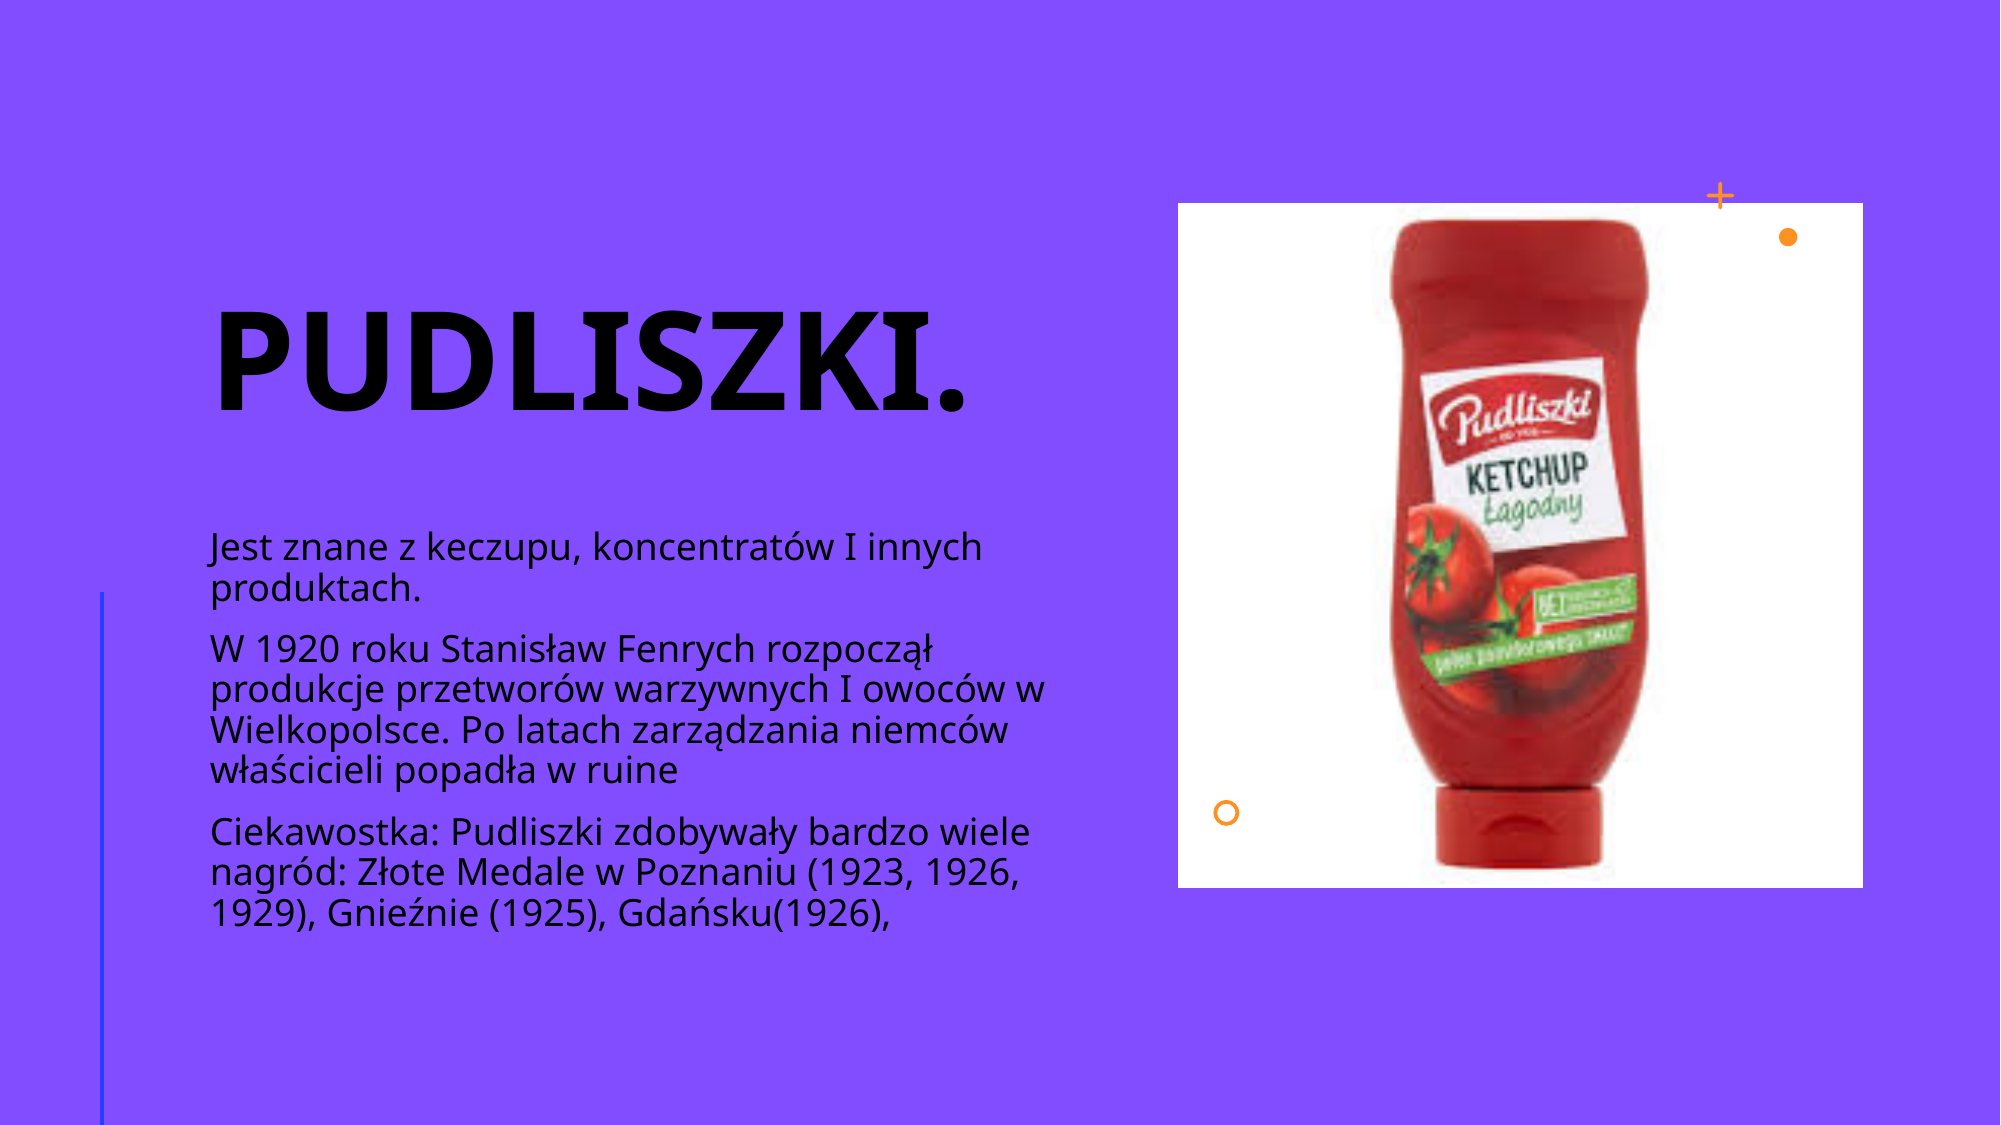

# Pudliszki.
Jest znane z keczupu, koncentratów I innych produktach.
W 1920 roku Stanisław Fenrych rozpoczął produkcje przetworów warzywnych I owoców w Wielkopolsce. Po latach zarządzania niemców właścicieli popadła w ruine
Ciekawostka: Pudliszki zdobywały bardzo wiele nagród: Złote Medale w Poznaniu (1923, 1926, 1929), Gnieźnie (1925), Gdańsku(1926),